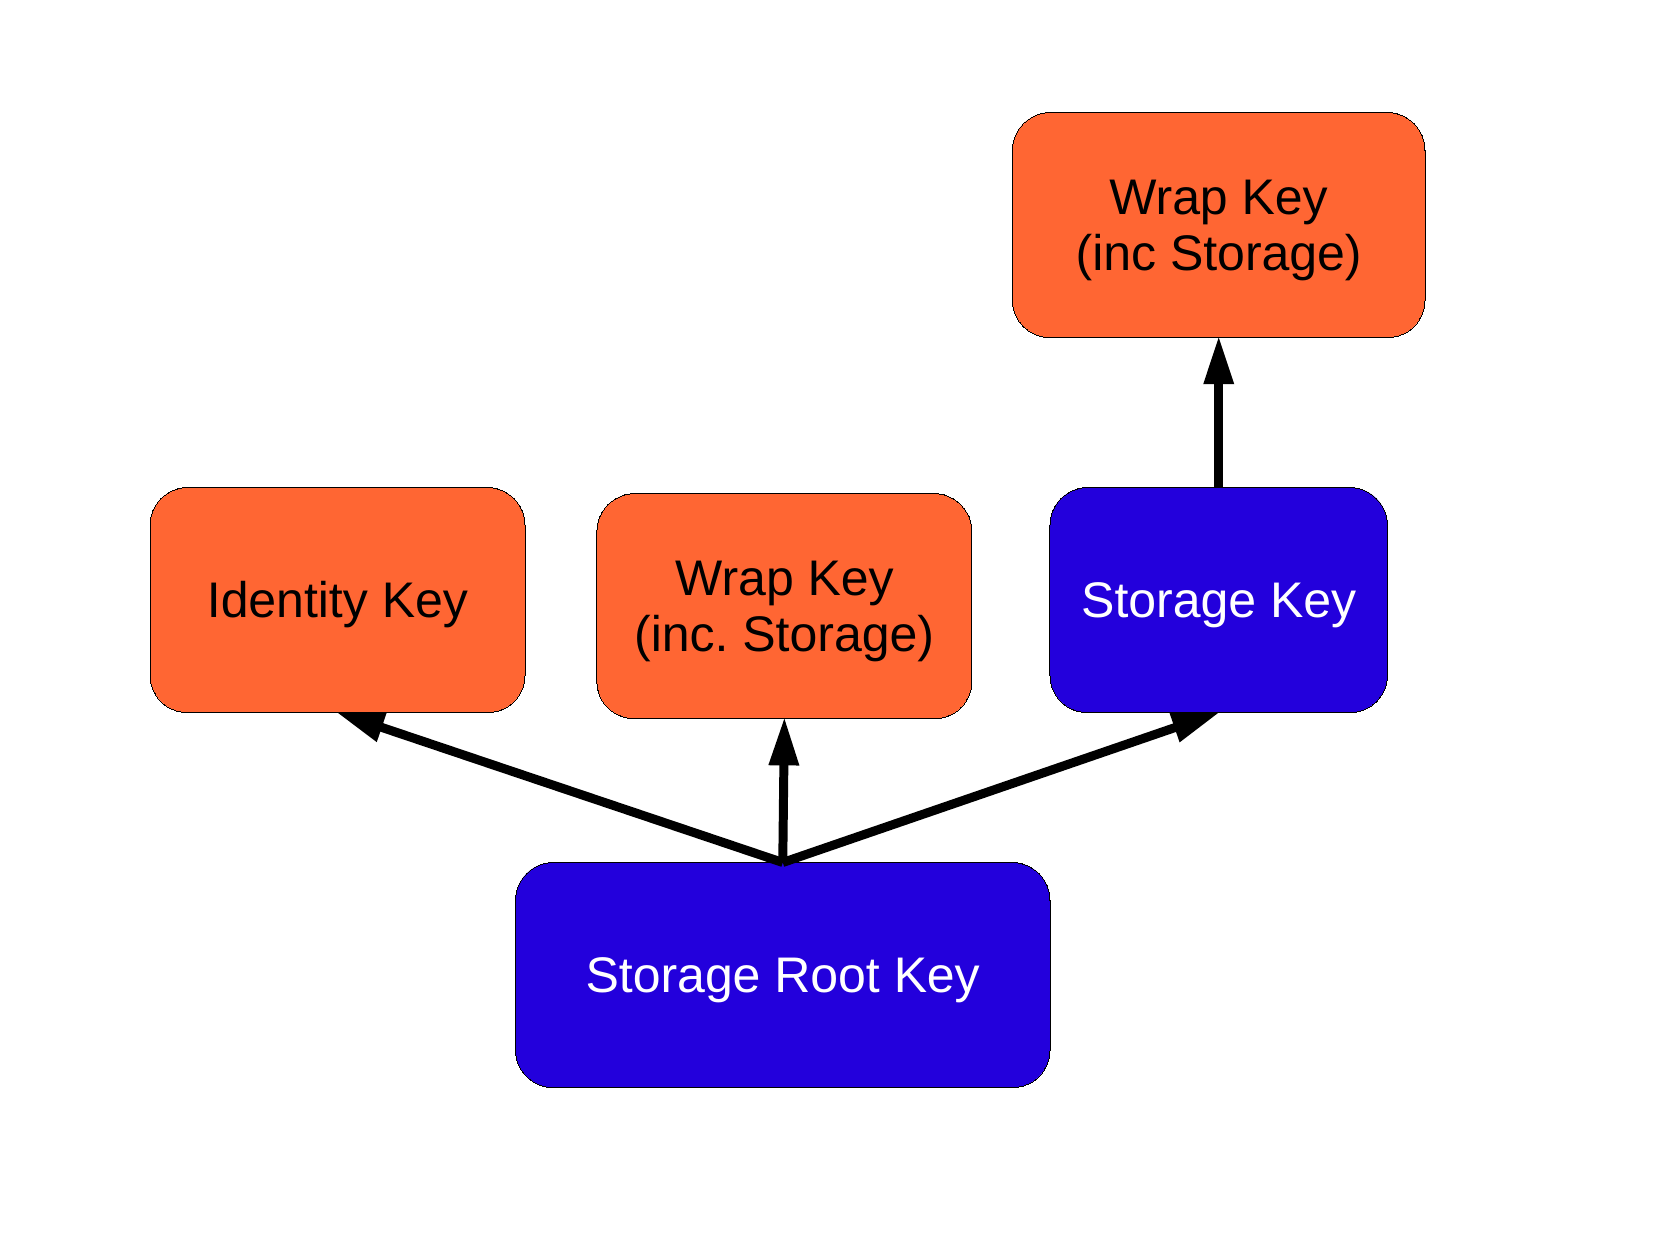

Wrap Key
(inc Storage)
Identity Key
Storage Key
Wrap Key
(inc. Storage)
Storage Root Key